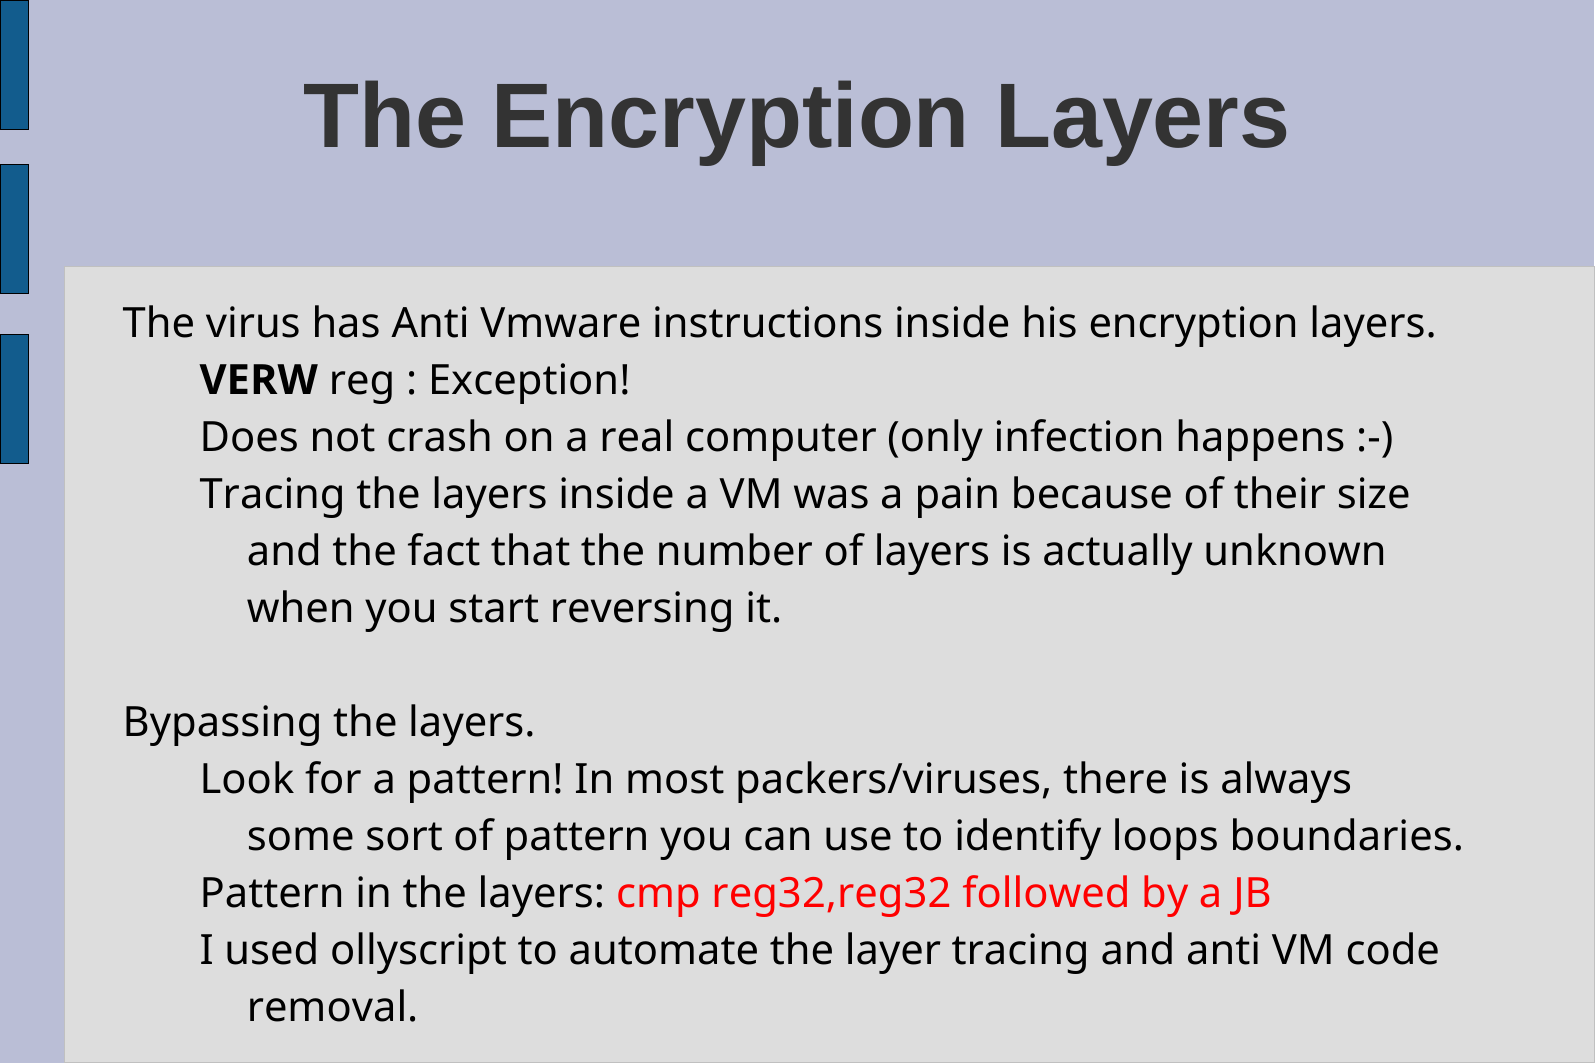

# The Encryption Layers
The virus has Anti Vmware instructions inside his encryption layers.
VERW reg : Exception!
Does not crash on a real computer (only infection happens :-)
Tracing the layers inside a VM was a pain because of their size and the fact that the number of layers is actually unknown when you start reversing it.
Bypassing the layers.
Look for a pattern! In most packers/viruses, there is always some sort of pattern you can use to identify loops boundaries.
Pattern in the layers: cmp reg32,reg32 followed by a JB
I used ollyscript to automate the layer tracing and anti VM code removal.